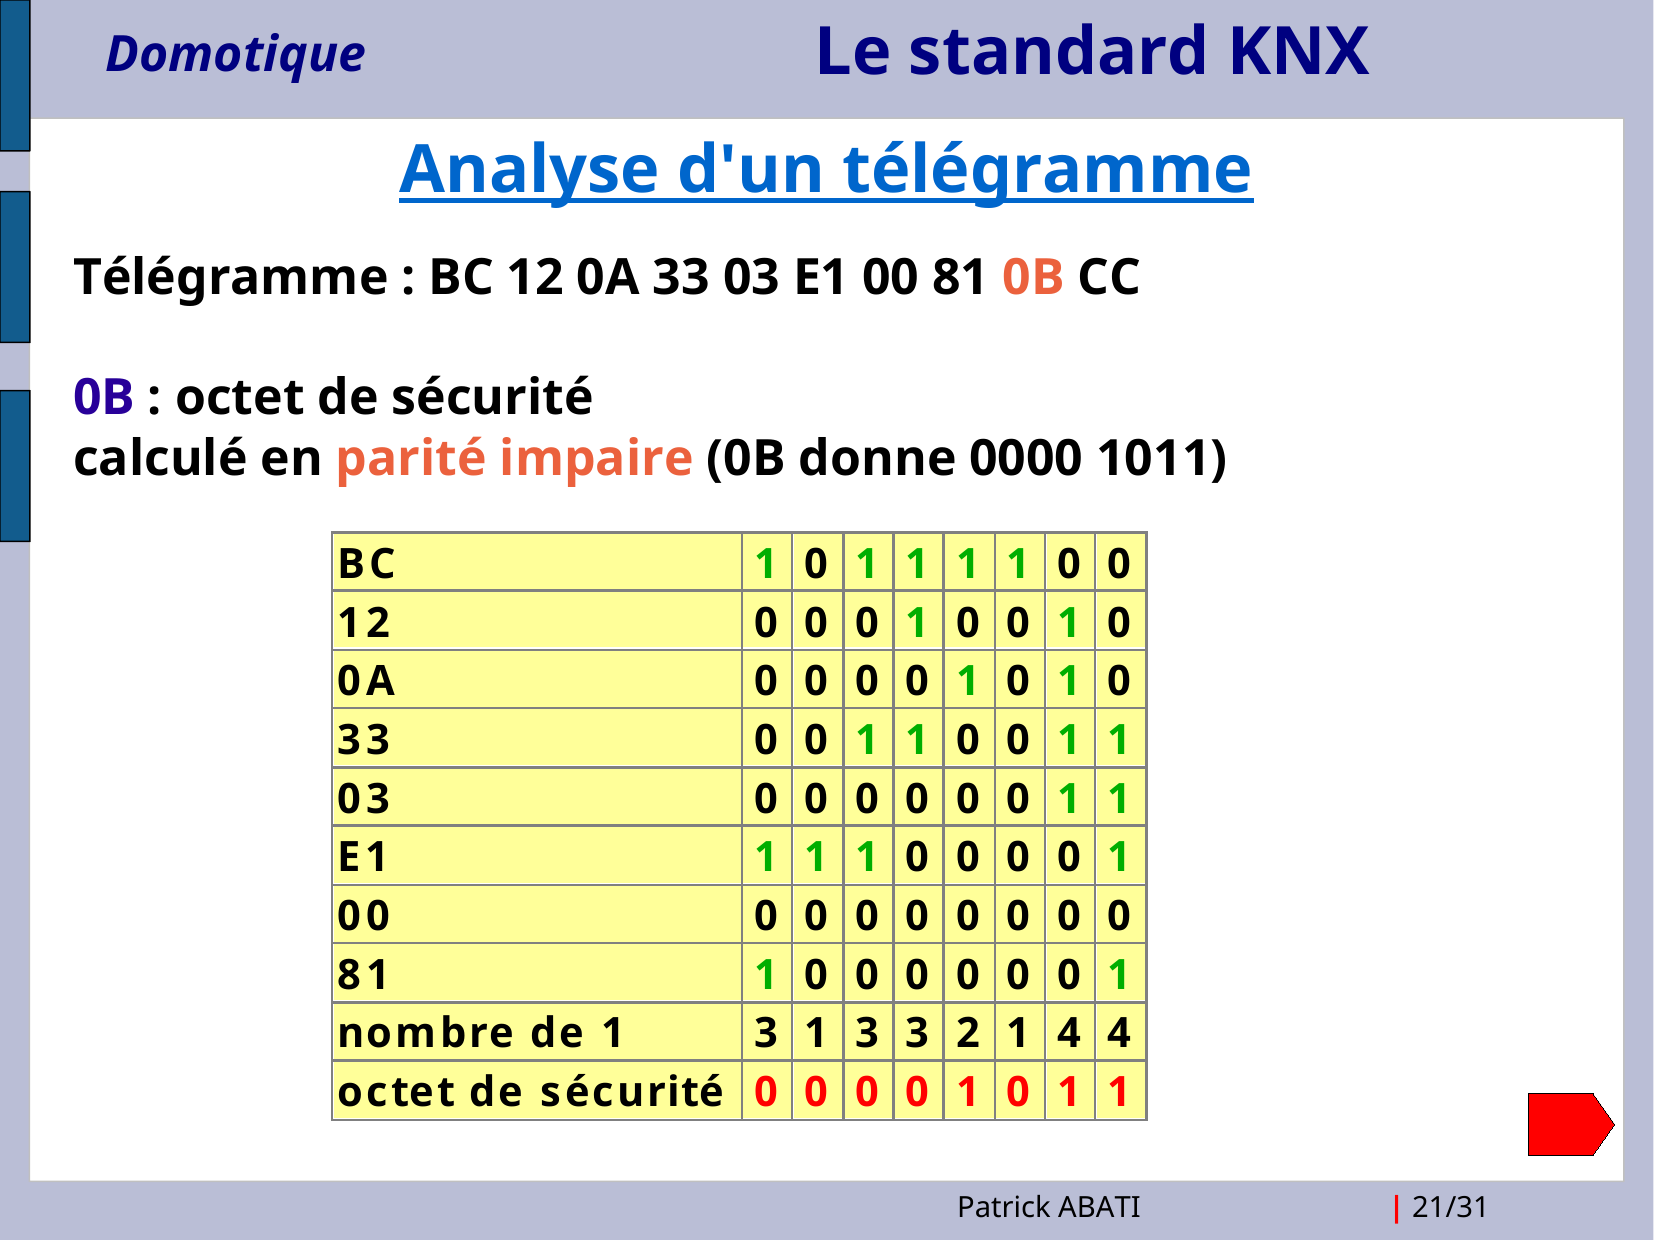

Analyse d'un télégramme
Télégramme : BC 12 0A 33 03 E1 00 81 0B CC
0B : octet de sécurité
calculé en parité impaire (0B donne 0000 1011)